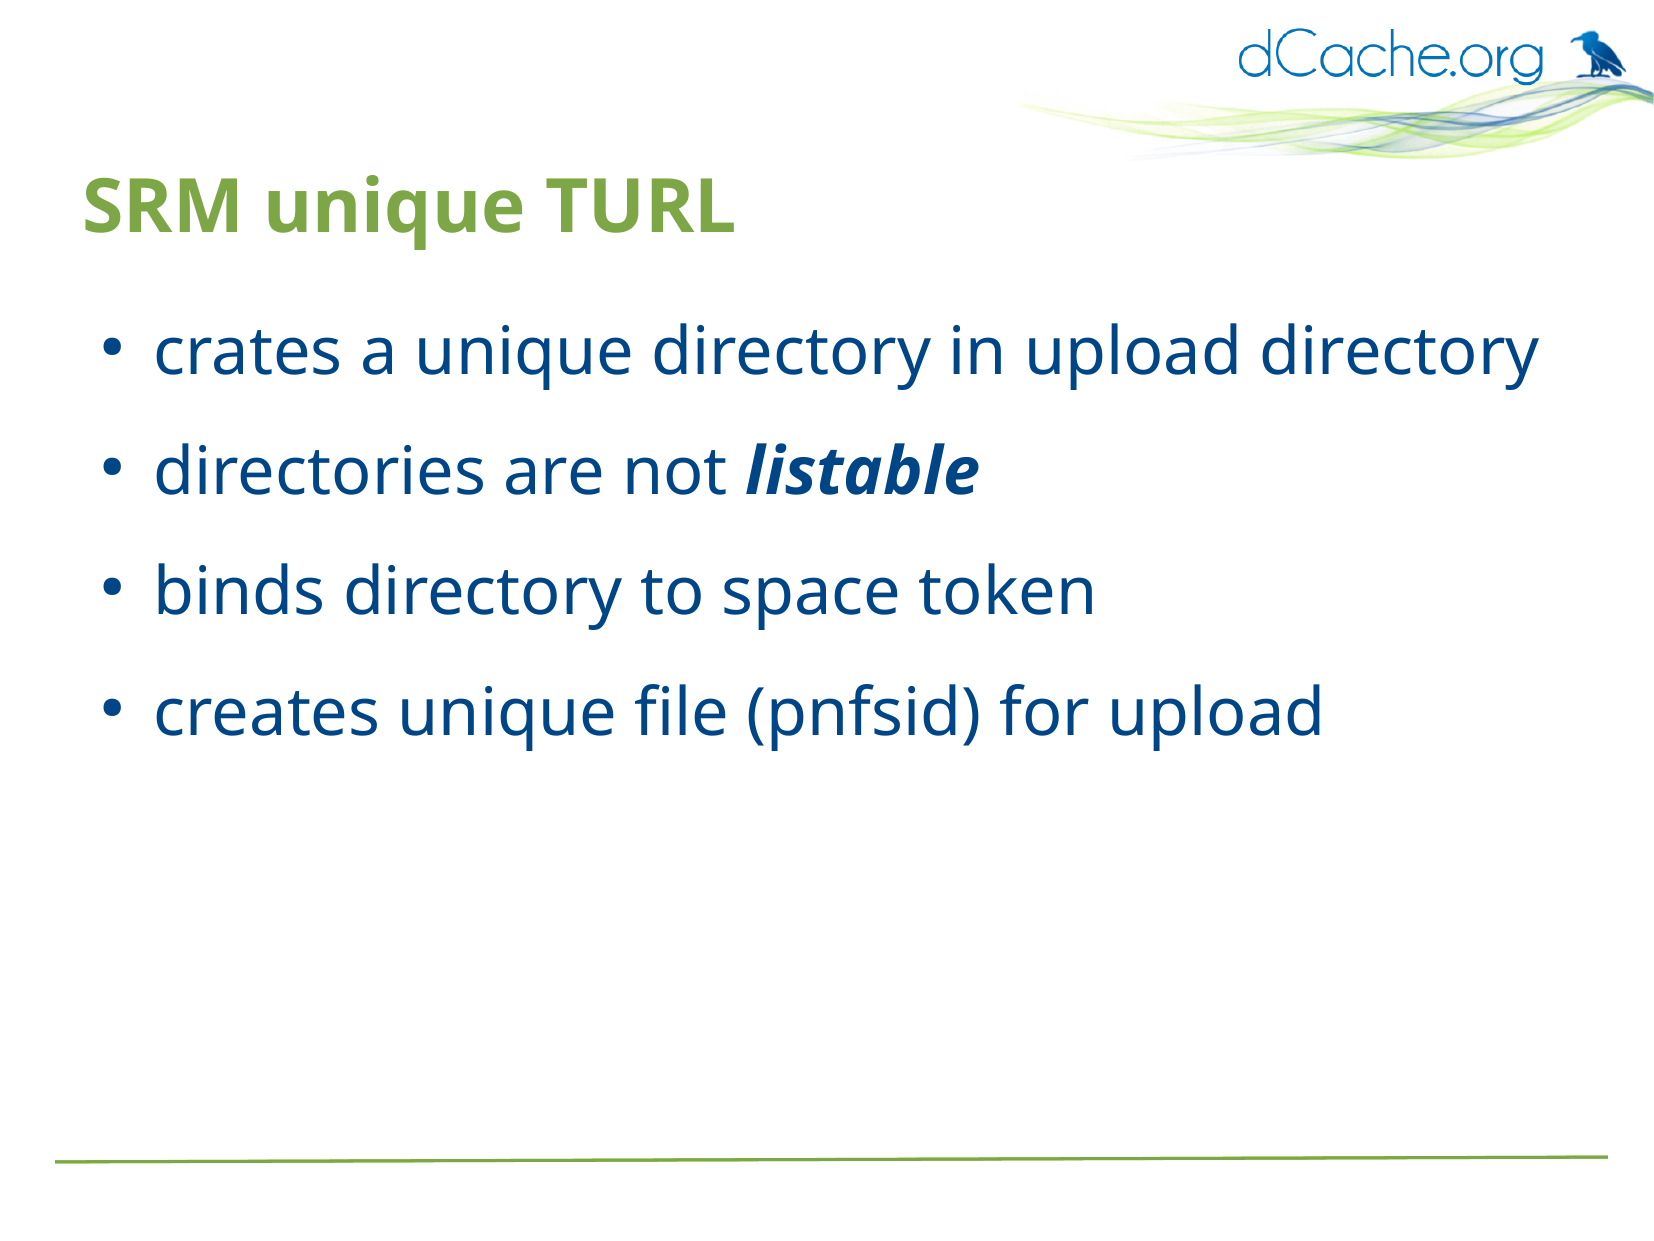

# SRM unique TURL
crates a unique directory in upload directory
directories are not listable
binds directory to space token
creates unique file (pnfsid) for upload